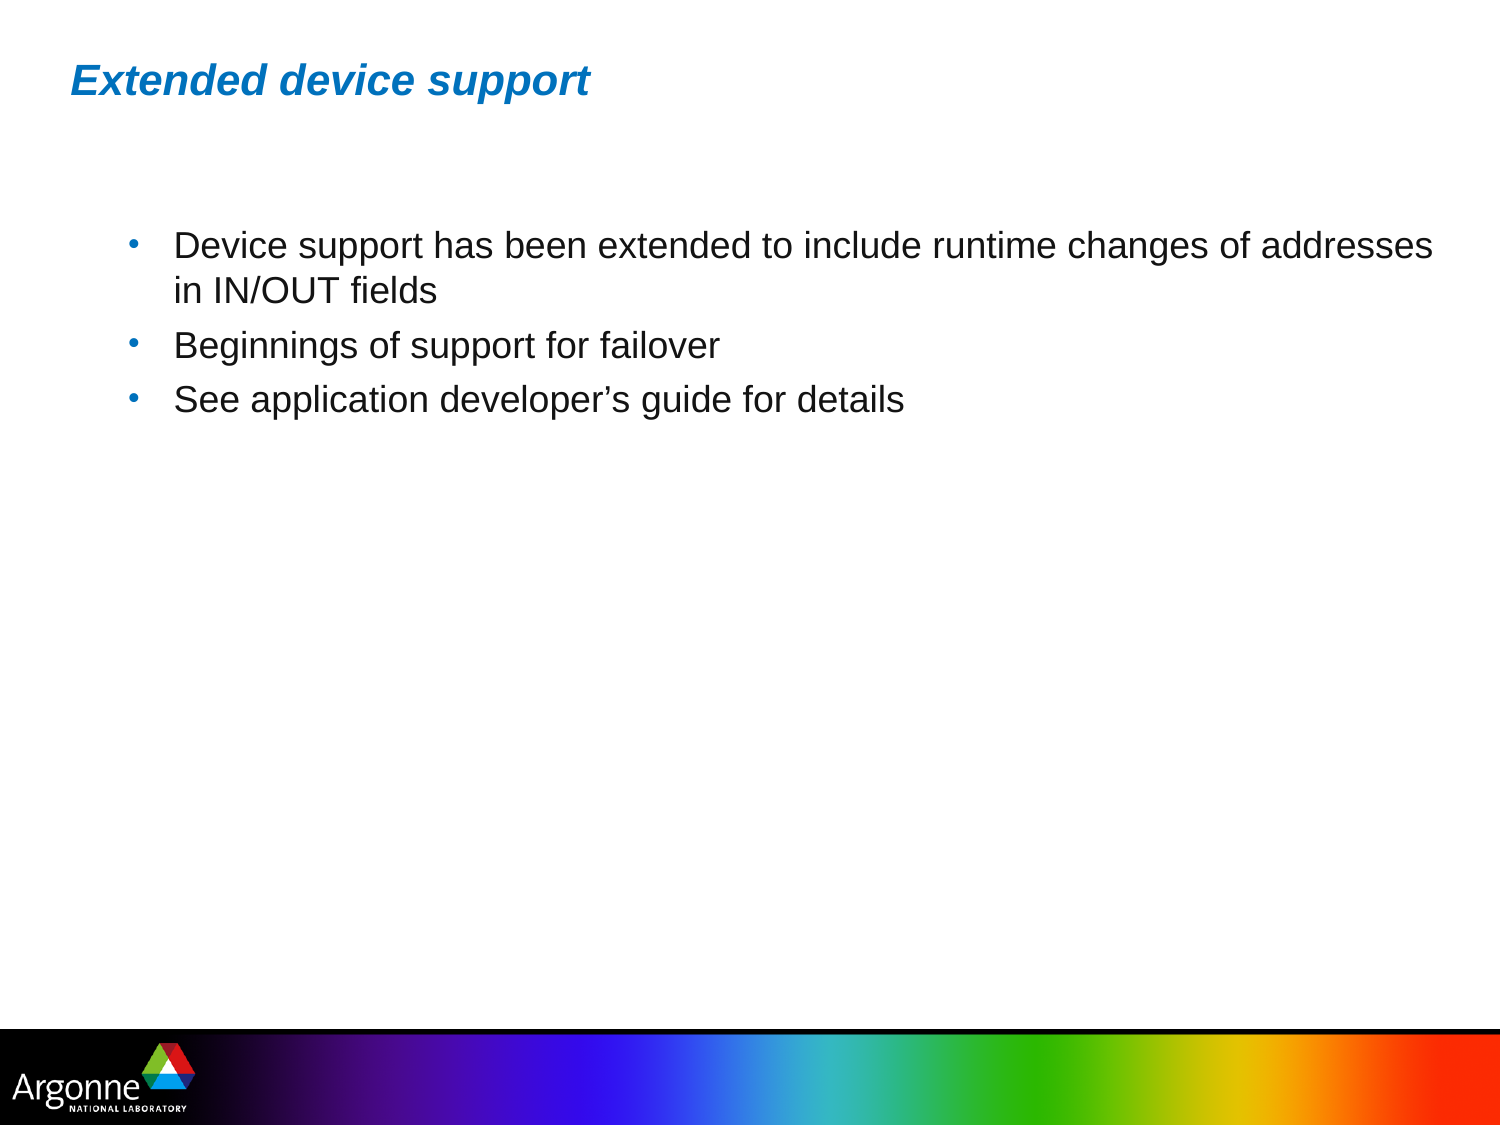

# Extended device support
Device support has been extended to include runtime changes of addresses in IN/OUT fields
Beginnings of support for failover
See application developer’s guide for details